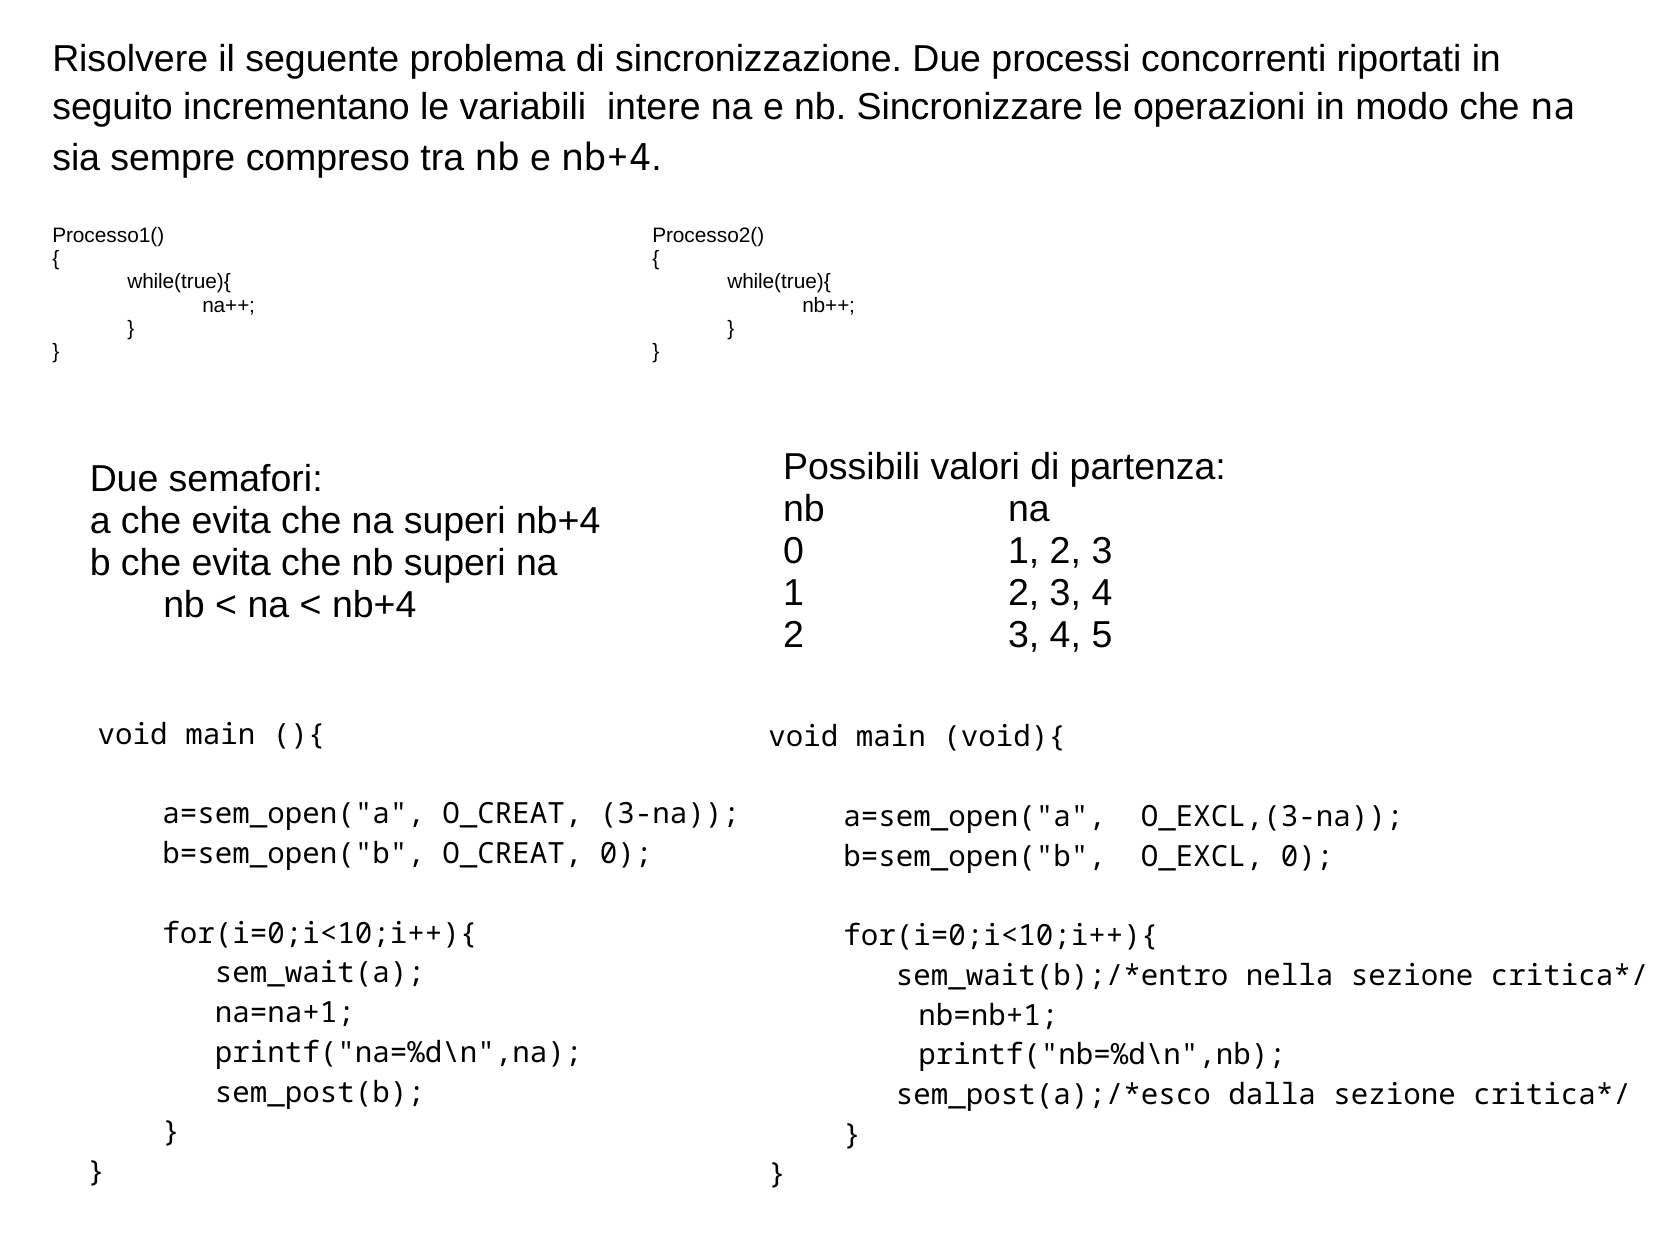

Risolvere il seguente problema di sincronizzazione. Due processi concorrenti riportati in seguito incrementano le variabili intere na e nb. Sincronizzare le operazioni in modo che na sia sempre compreso tra nb e nb+4.
Processo1()							Processo2()
{								{
	while(true){							while(true){
		na++;								nb++;
	}								}
}								}
Possibili valori di partenza:
nb			na
0			1, 2, 3
1			2, 3, 4
2			3, 4, 5
Due semafori:
a che evita che na superi nb+4
b che evita che nb superi na
 nb < na < nb+4
 void main (){
	a=sem_open("a", O_CREAT, (3-na));
	b=sem_open("b", O_CREAT, 0);
	for(i=0;i<10;i++){
	 sem_wait(a);
	 na=na+1;
	 printf("na=%d\n",na);
	 sem_post(b);
	}
}
void main (void){
	a=sem_open("a", O_EXCL,(3-na));
	b=sem_open("b", O_EXCL, 0);
	for(i=0;i<10;i++){
	 sem_wait(b);/*entro nella sezione critica*/
		nb=nb+1;
		printf("nb=%d\n",nb);
	 sem_post(a);/*esco dalla sezione critica*/
	}
}